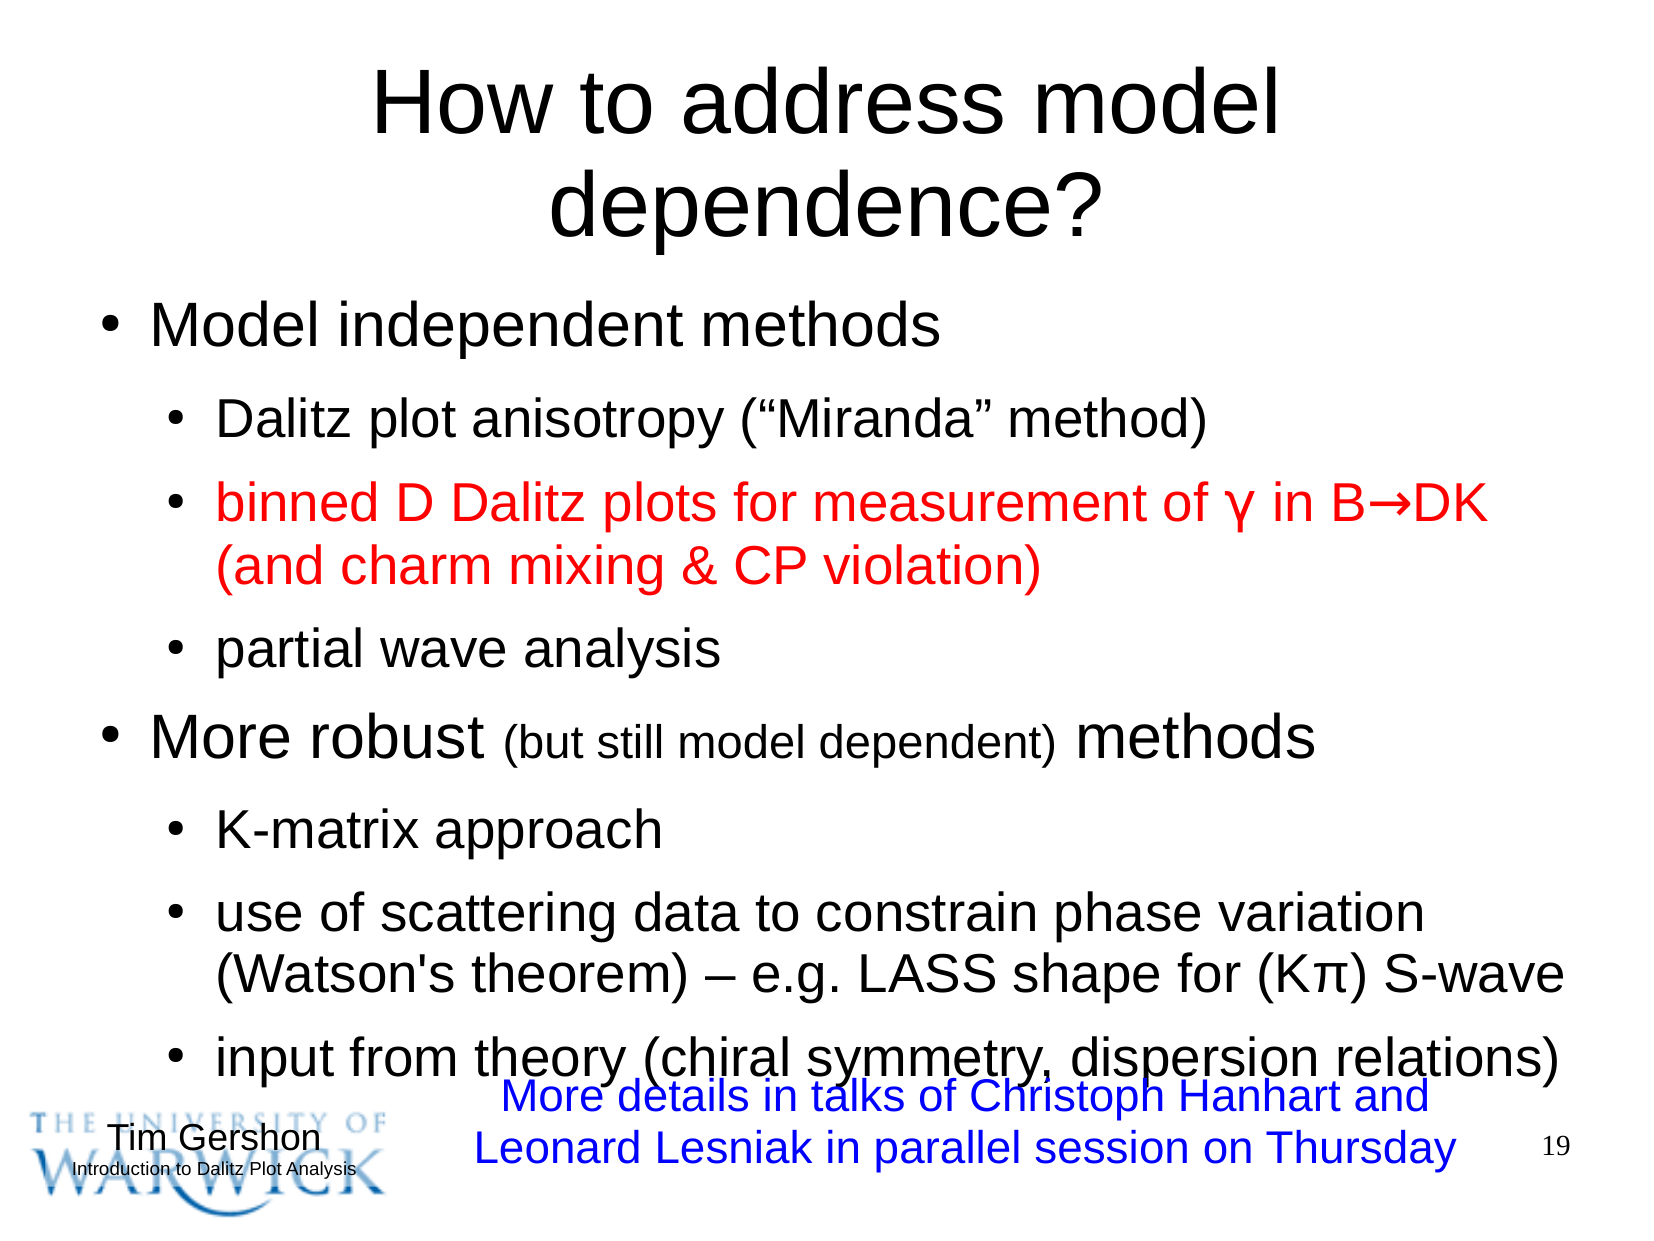

# How to address model dependence?
Model independent methods
Dalitz plot anisotropy (“Miranda” method)
binned D Dalitz plots for measurement of γ in B→DK (and charm mixing & CP violation)
partial wave analysis
More robust (but still model dependent) methods
K-matrix approach
use of scattering data to constrain phase variation (Watson's theorem) – e.g. LASS shape for (Kπ) S-wave
input from theory (chiral symmetry, dispersion relations)
More details in talks of Christoph Hanhart and Leonard Lesniak in parallel session on Thursday
Tim Gershon
Nabis-related stuff
Tim Gershon
Introduction to Dalitz Plot Analysis
19